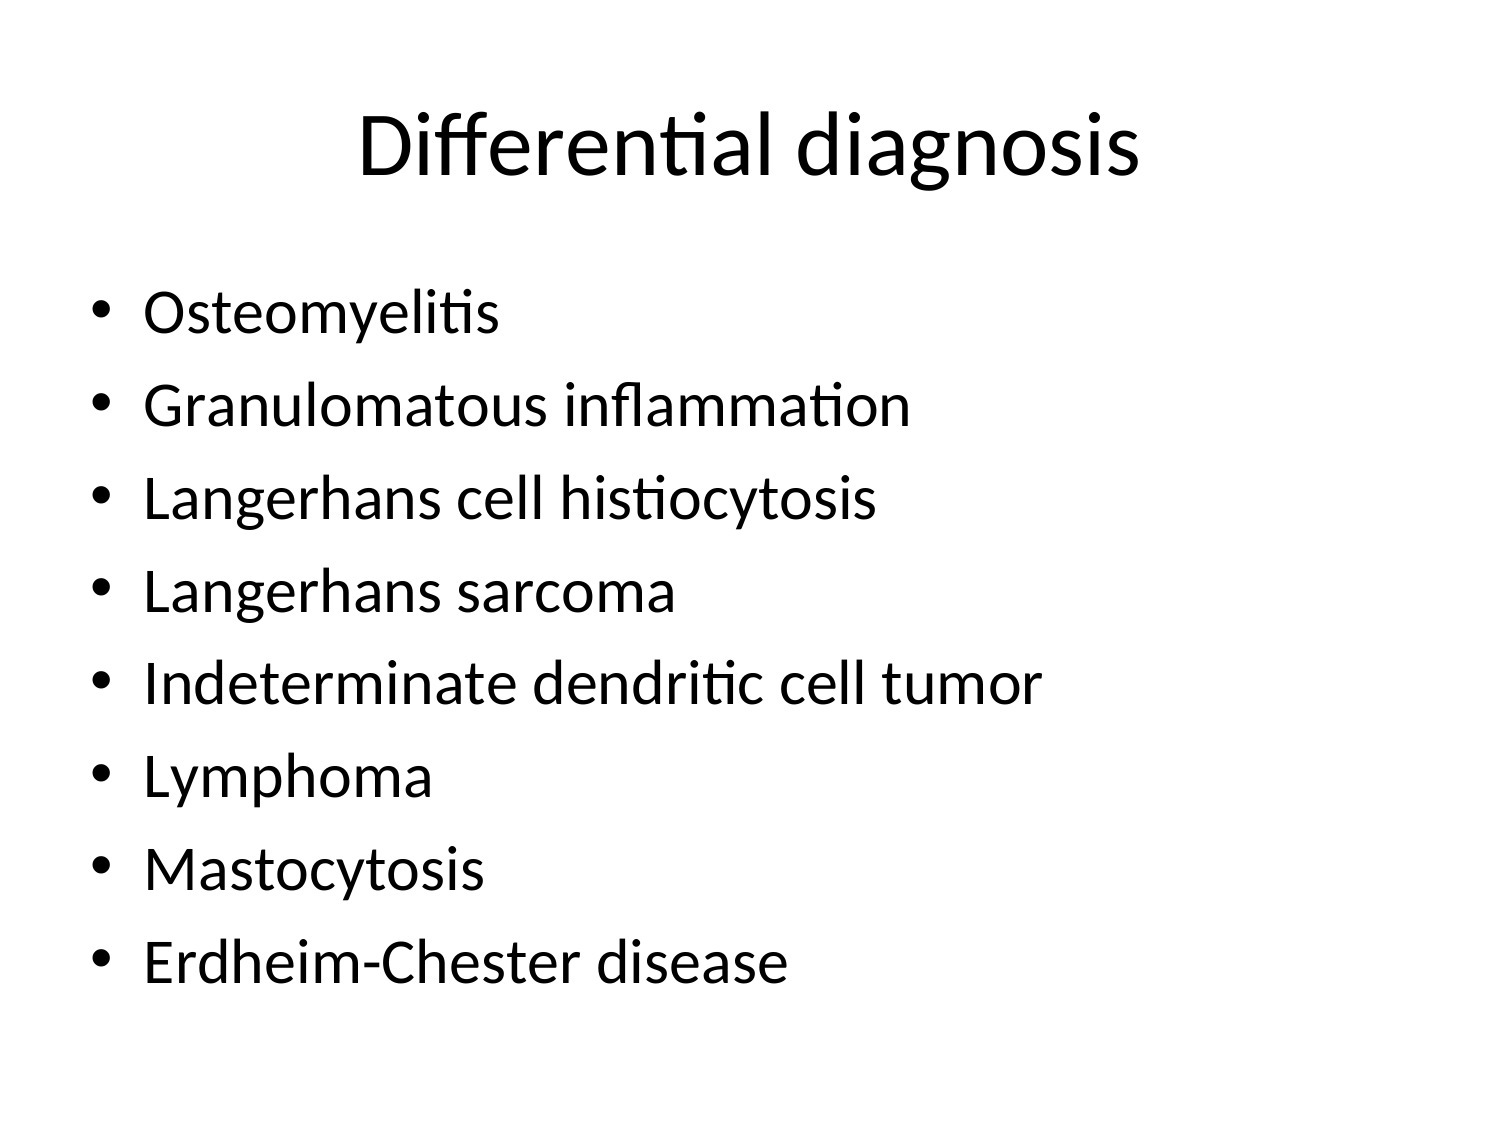

# Differential diagnosis
Osteomyelitis
Granulomatous inflammation
Langerhans cell histiocytosis
Langerhans sarcoma
Indeterminate dendritic cell tumor
Lymphoma
Mastocytosis
Erdheim-Chester disease